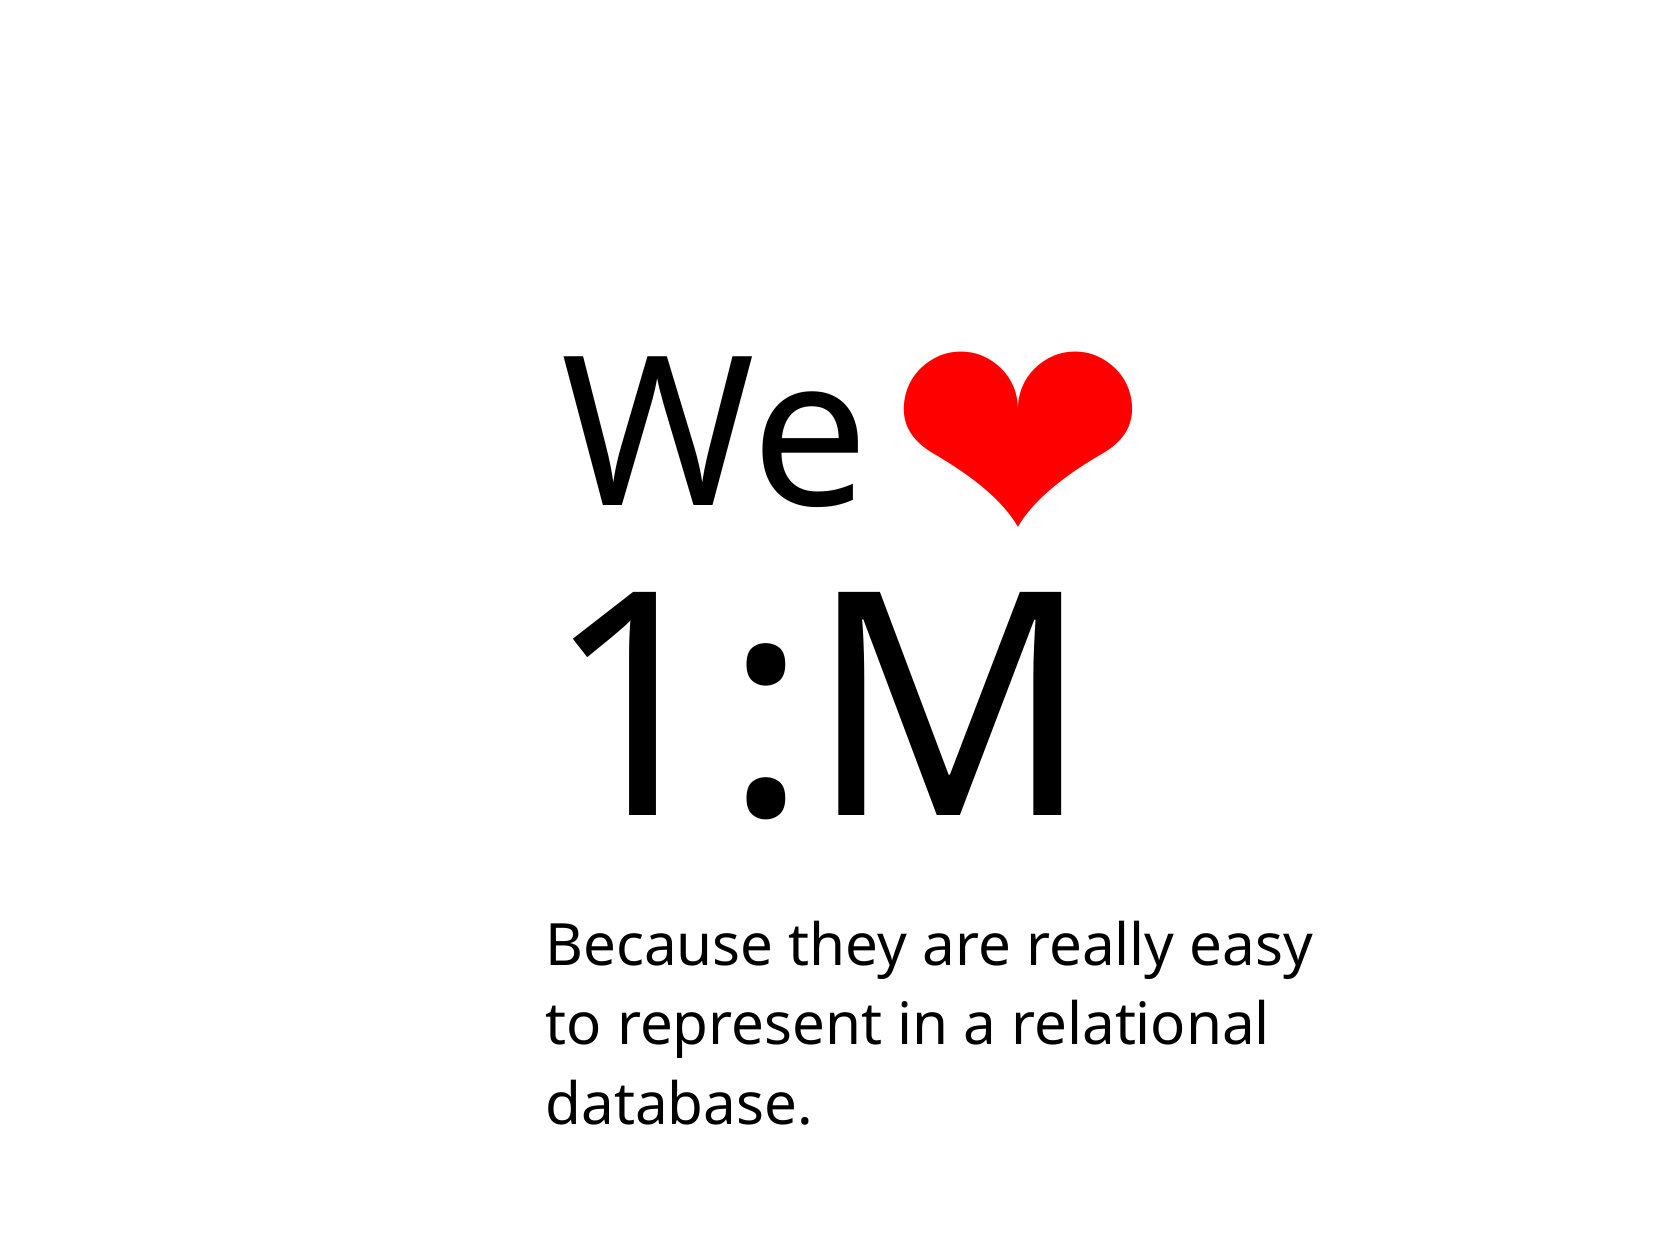

❤
We
1:M
Because they are really easy to represent in a relational database.